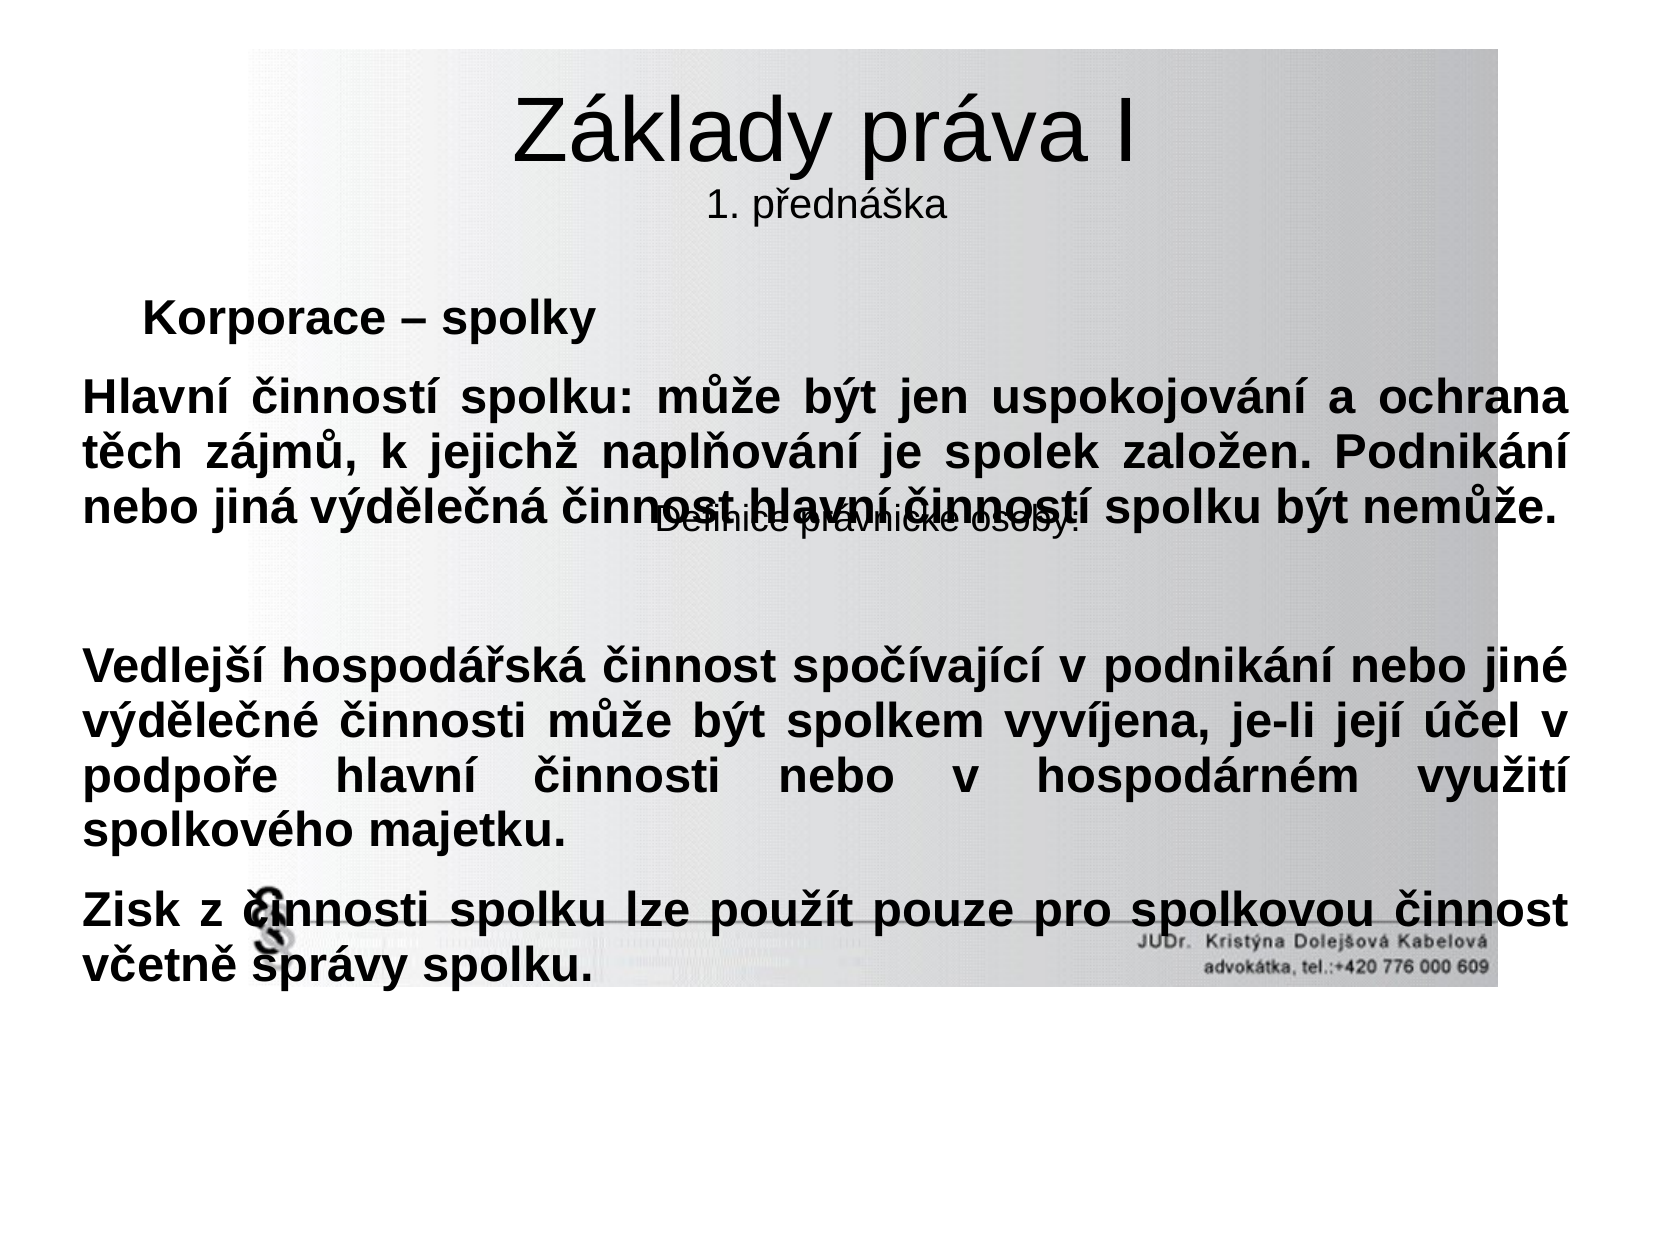

# Základy práva I 1. přednáška
Korporace – spolky
Hlavní činností spolku: může být jen uspokojování a ochrana těch zájmů, k jejichž naplňování je spolek založen. Podnikání nebo jiná výdělečná činnost hlavní činností spolku být nemůže.
Vedlejší hospodářská činnost spočívající v podnikání nebo jiné výdělečné činnosti může být spolkem vyvíjena, je-li její účel v podpoře hlavní činnosti nebo v hospodárném využití spolkového majetku.
Zisk z činnosti spolku lze použít pouze pro spolkovou činnost včetně správy spolku.